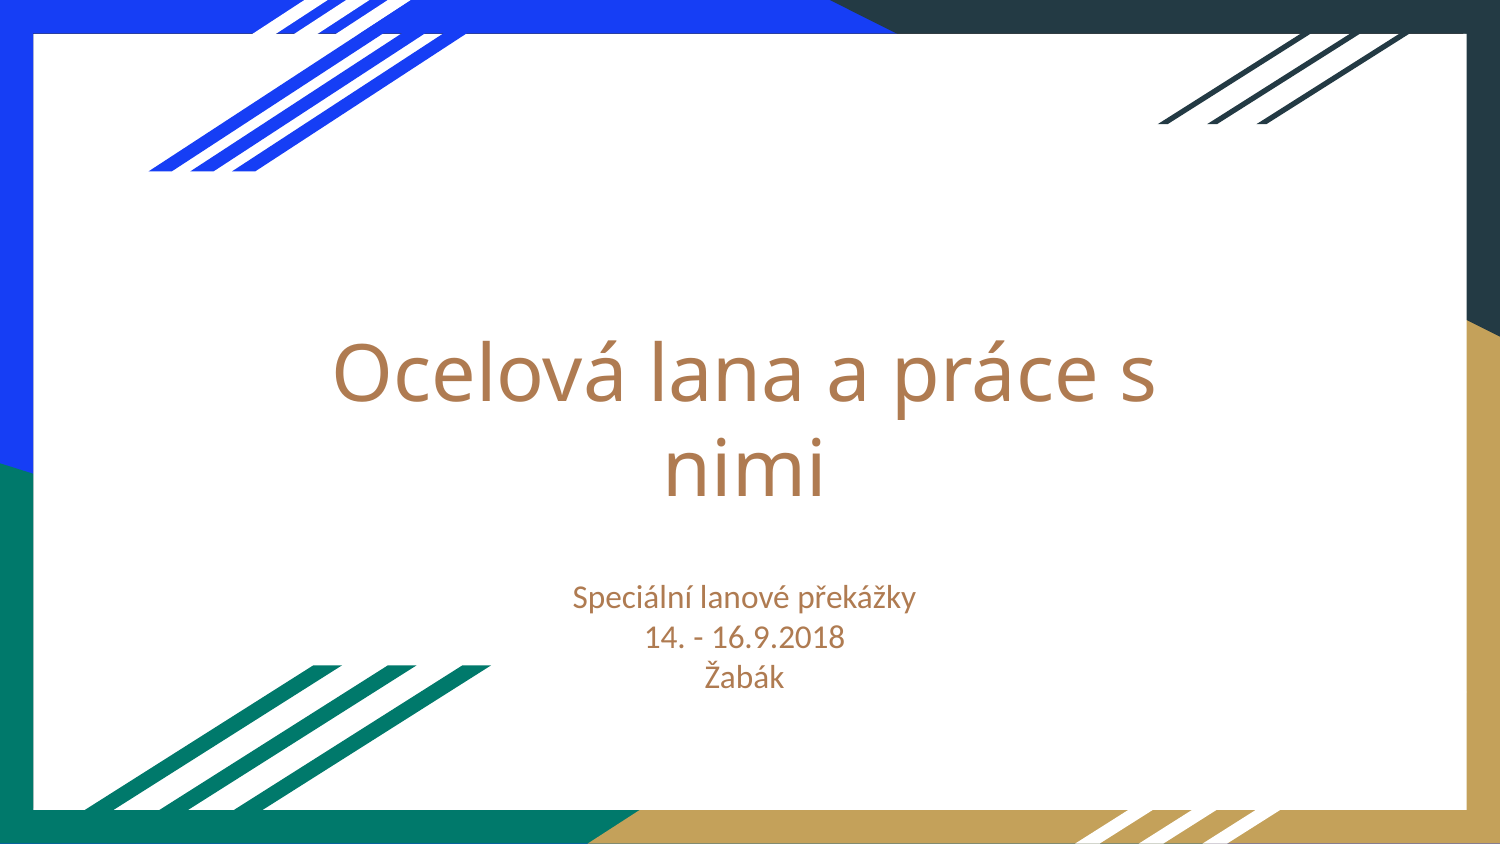

# Ocelová lana a práce s nimi
Speciální lanové překážky
14. - 16.9.2018
Žabák